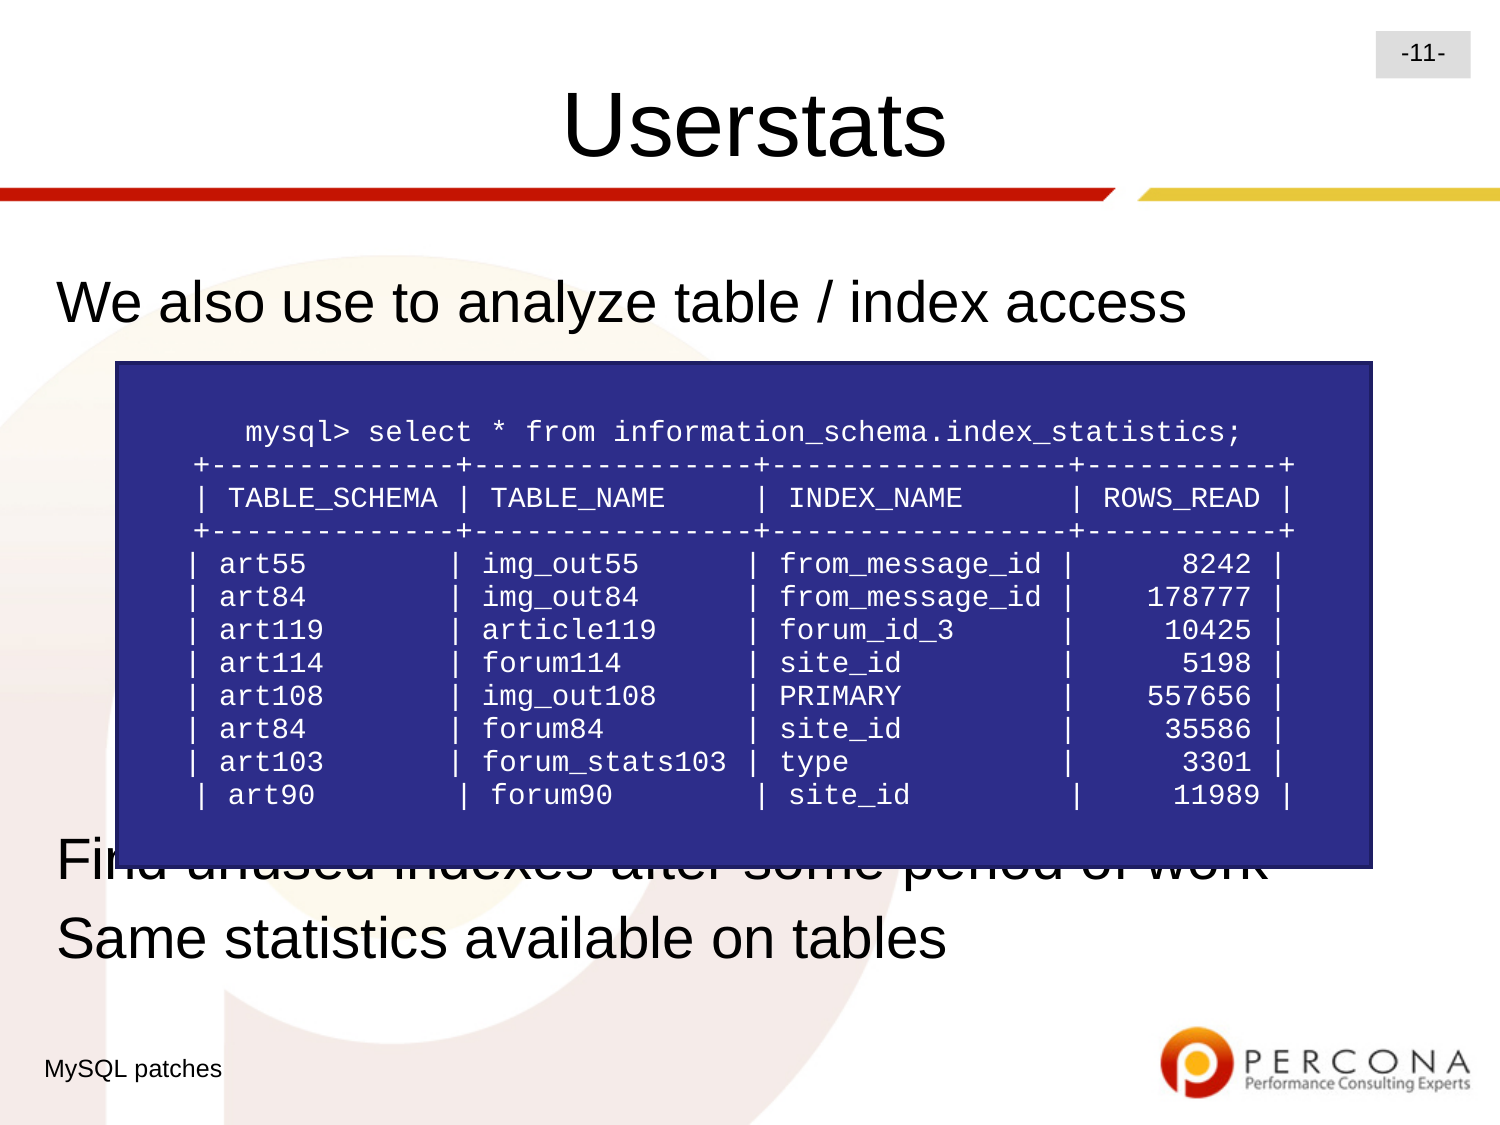

# Userstats
We also use to analyze table / index access
Find unused indexes after some period of work
Same statistics available on tables
mysql> select * from information_schema.index_statistics;
+--------------+----------------+-----------------+-----------+
| TABLE_SCHEMA | TABLE_NAME | INDEX_NAME | ROWS_READ |
+--------------+----------------+-----------------+-----------+
| art55 | img_out55 | from_message_id | 8242 |
| art84 | img_out84 | from_message_id | 178777 |
| art119 | article119 | forum_id_3 | 10425 |
| art114 | forum114 | site_id | 5198 |
| art108 | img_out108 | PRIMARY | 557656 |
| art84 | forum84 | site_id | 35586 |
| art103 | forum_stats103 | type | 3301 |
| art90 | forum90 | site_id | 11989 |
MySQL patches